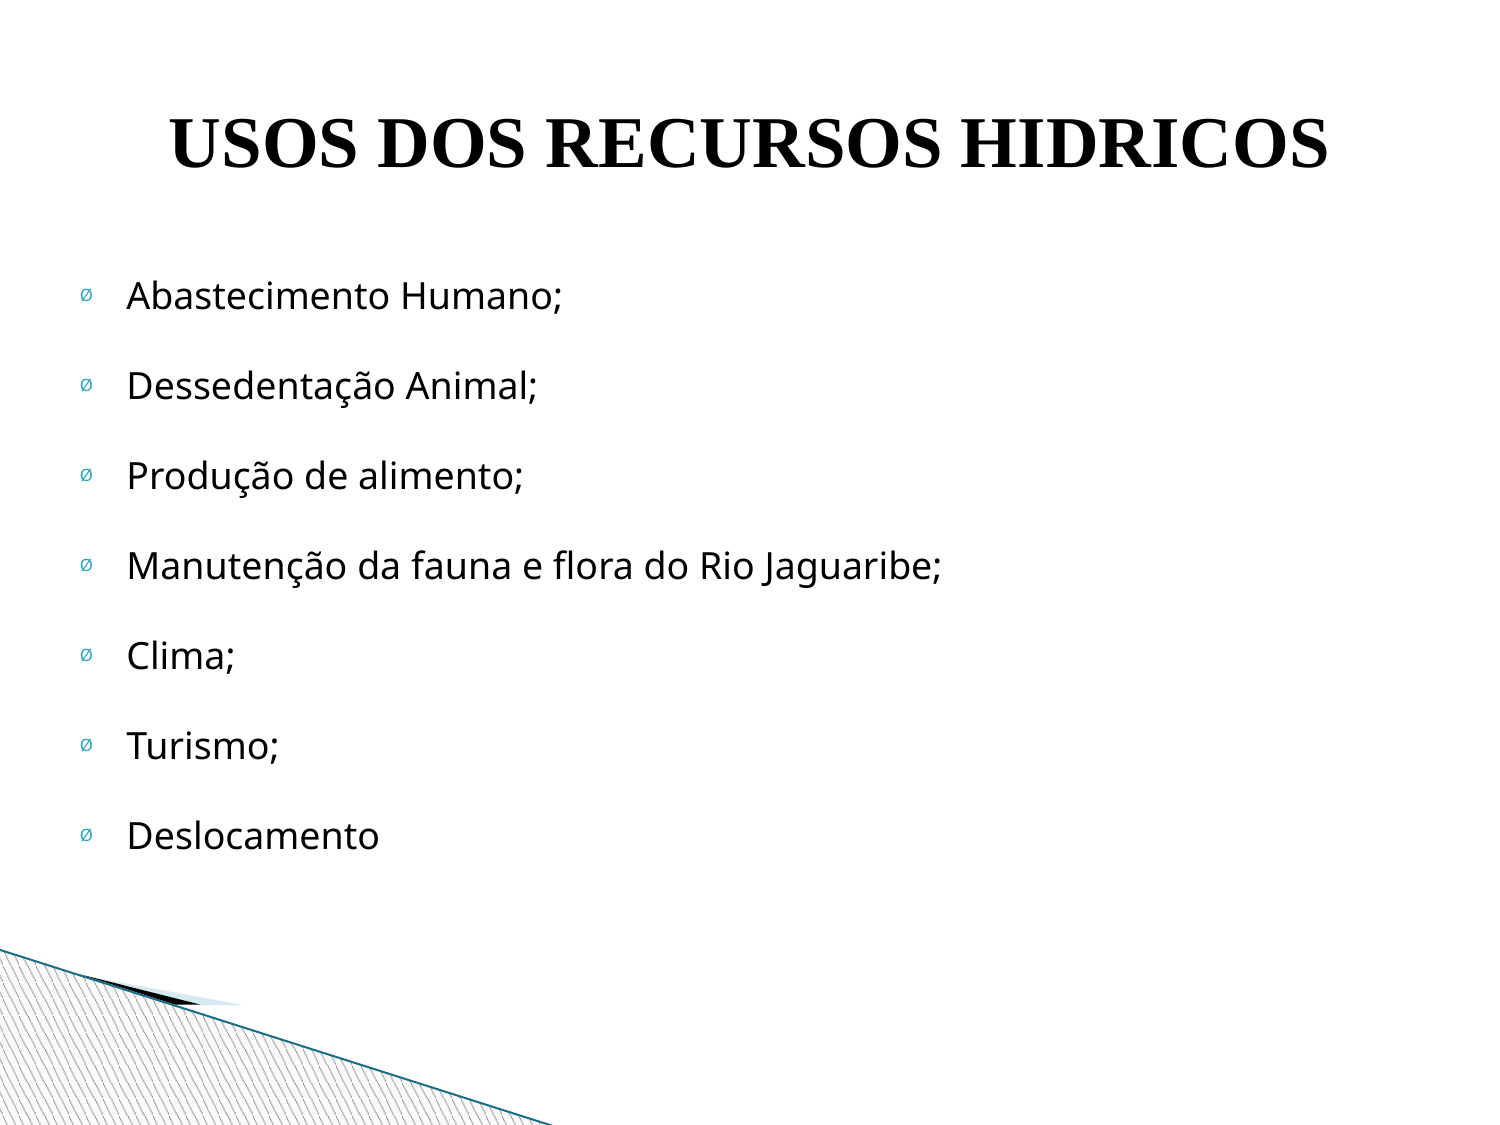

# USOS DOS RECURSOS HIDRICOS
Abastecimento Humano;
Dessedentação Animal;
Produção de alimento;
Manutenção da fauna e flora do Rio Jaguaribe;
Clima;
Turismo;
Deslocamento